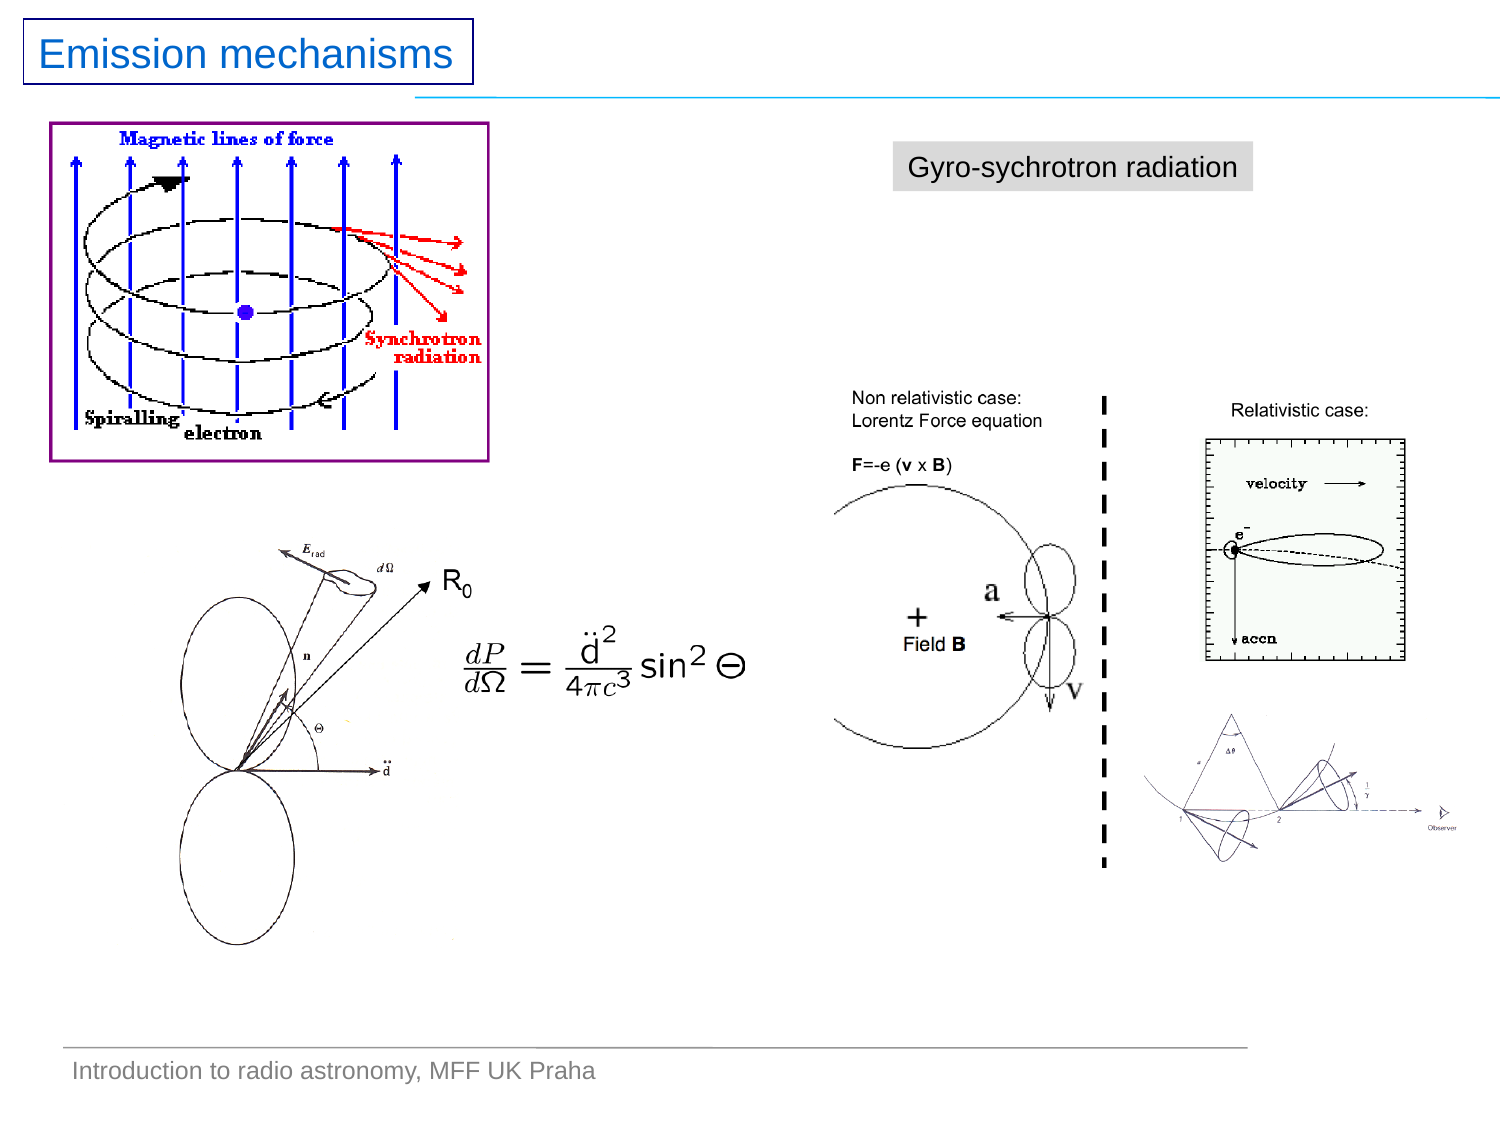

Emission mechanisms
Gyro-sychrotron radiation
Introduction to radio astronomy